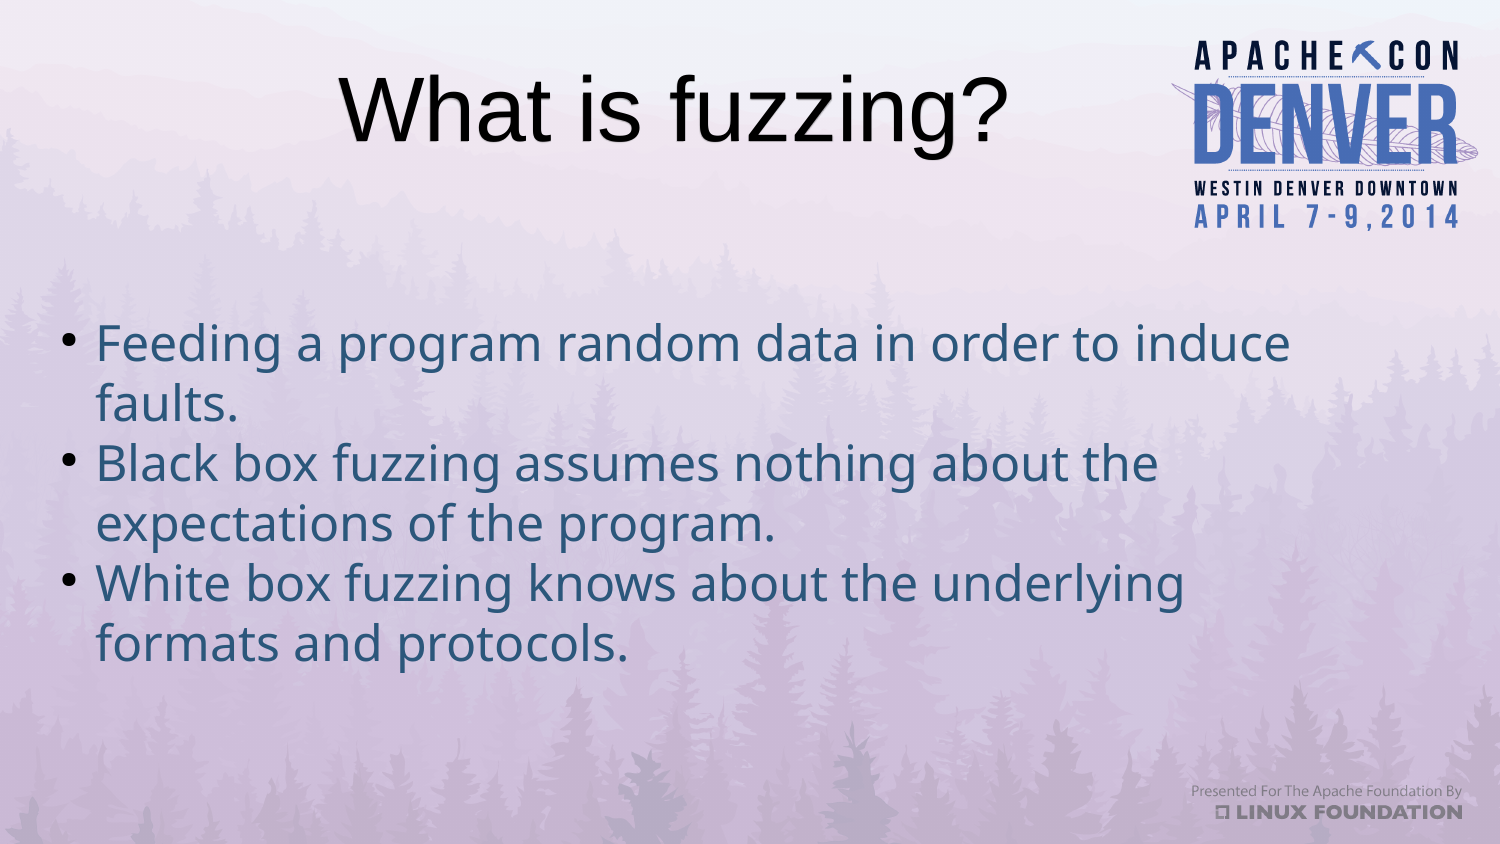

# What is fuzzing?
Feeding a program random data in order to induce faults.
Black box fuzzing assumes nothing about the expectations of the program.
White box fuzzing knows about the underlying formats and protocols.